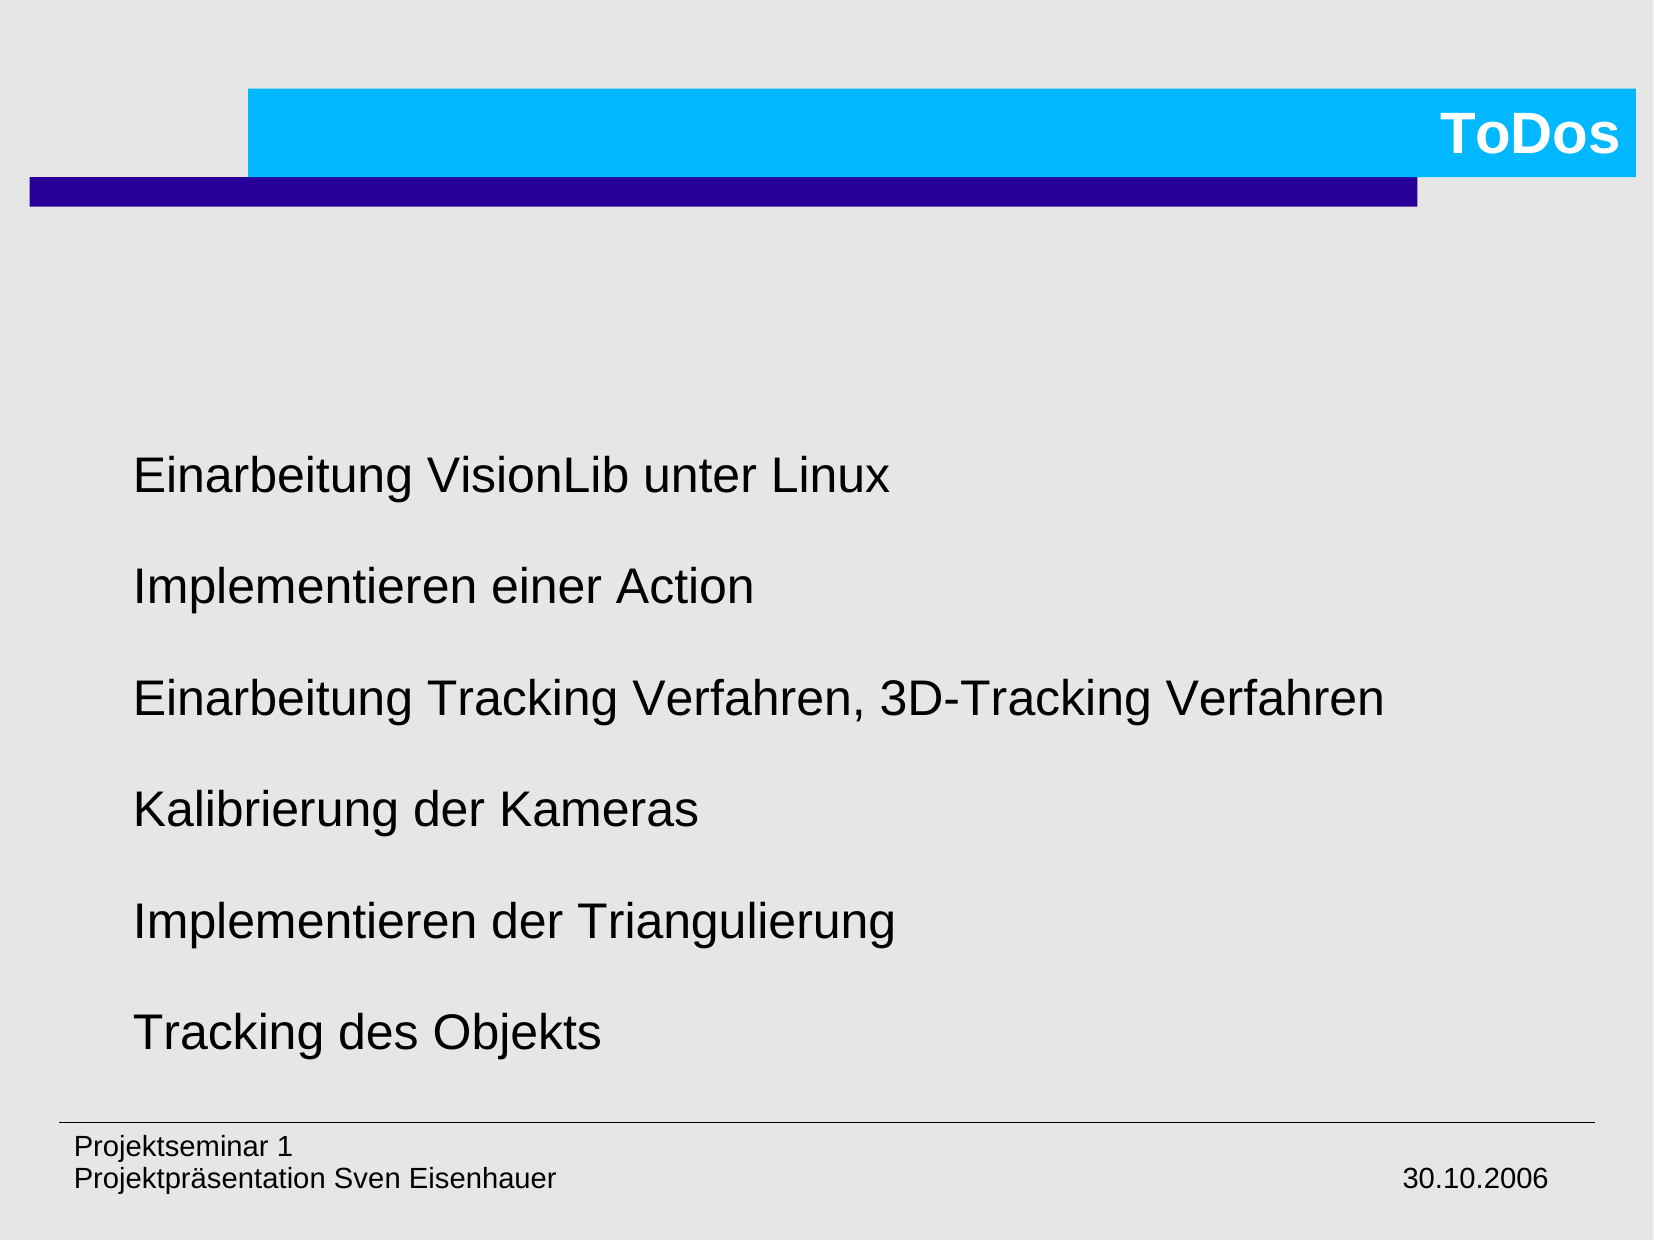

ToDos
Einarbeitung VisionLib unter Linux
Implementieren einer Action
Einarbeitung Tracking Verfahren, 3D-Tracking Verfahren
Kalibrierung der Kameras
Implementieren der Triangulierung
Tracking des Objekts
Projektseminar 1
Projektpräsentation Sven Eisenhauer 												30.10.2006